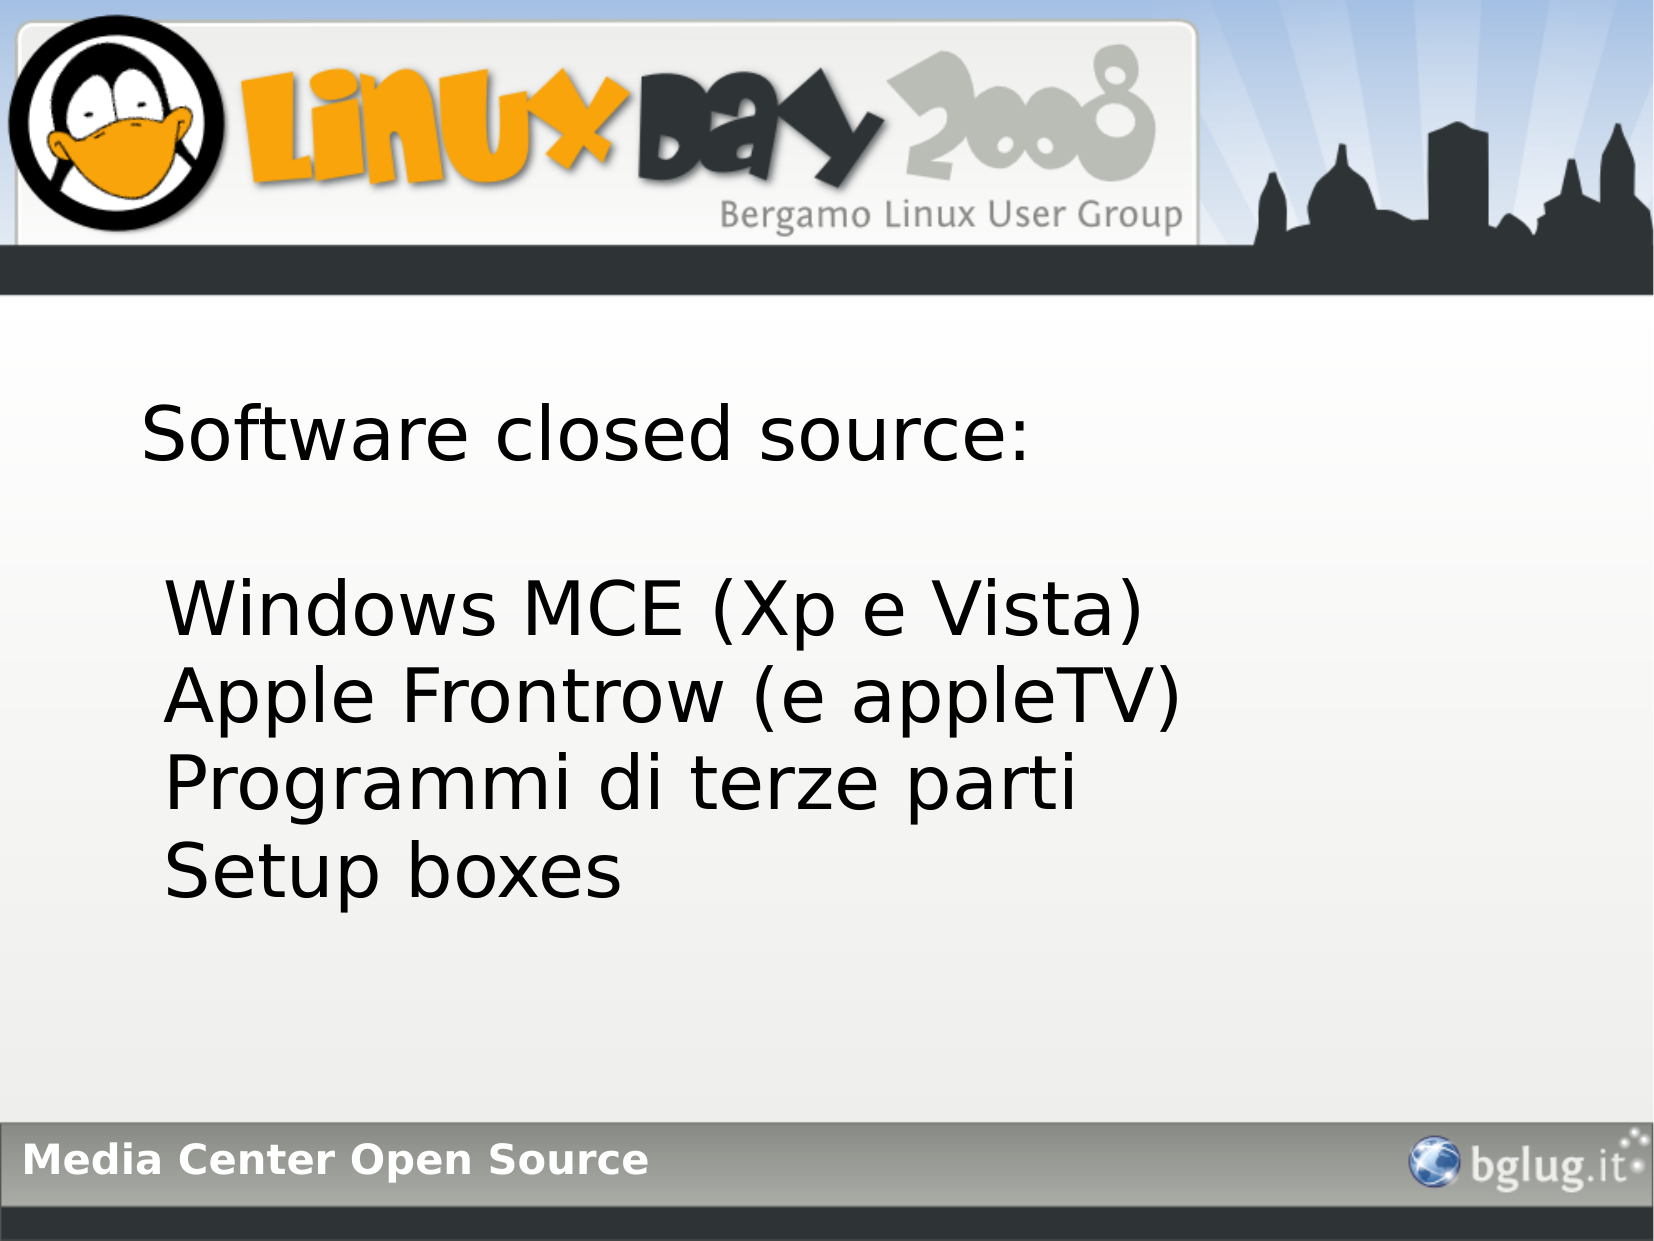

Software closed source:
 Windows MCE (Xp e Vista)
 Apple Frontrow (e appleTV)
 Programmi di terze parti
 Setup boxes
Media Center Open Source